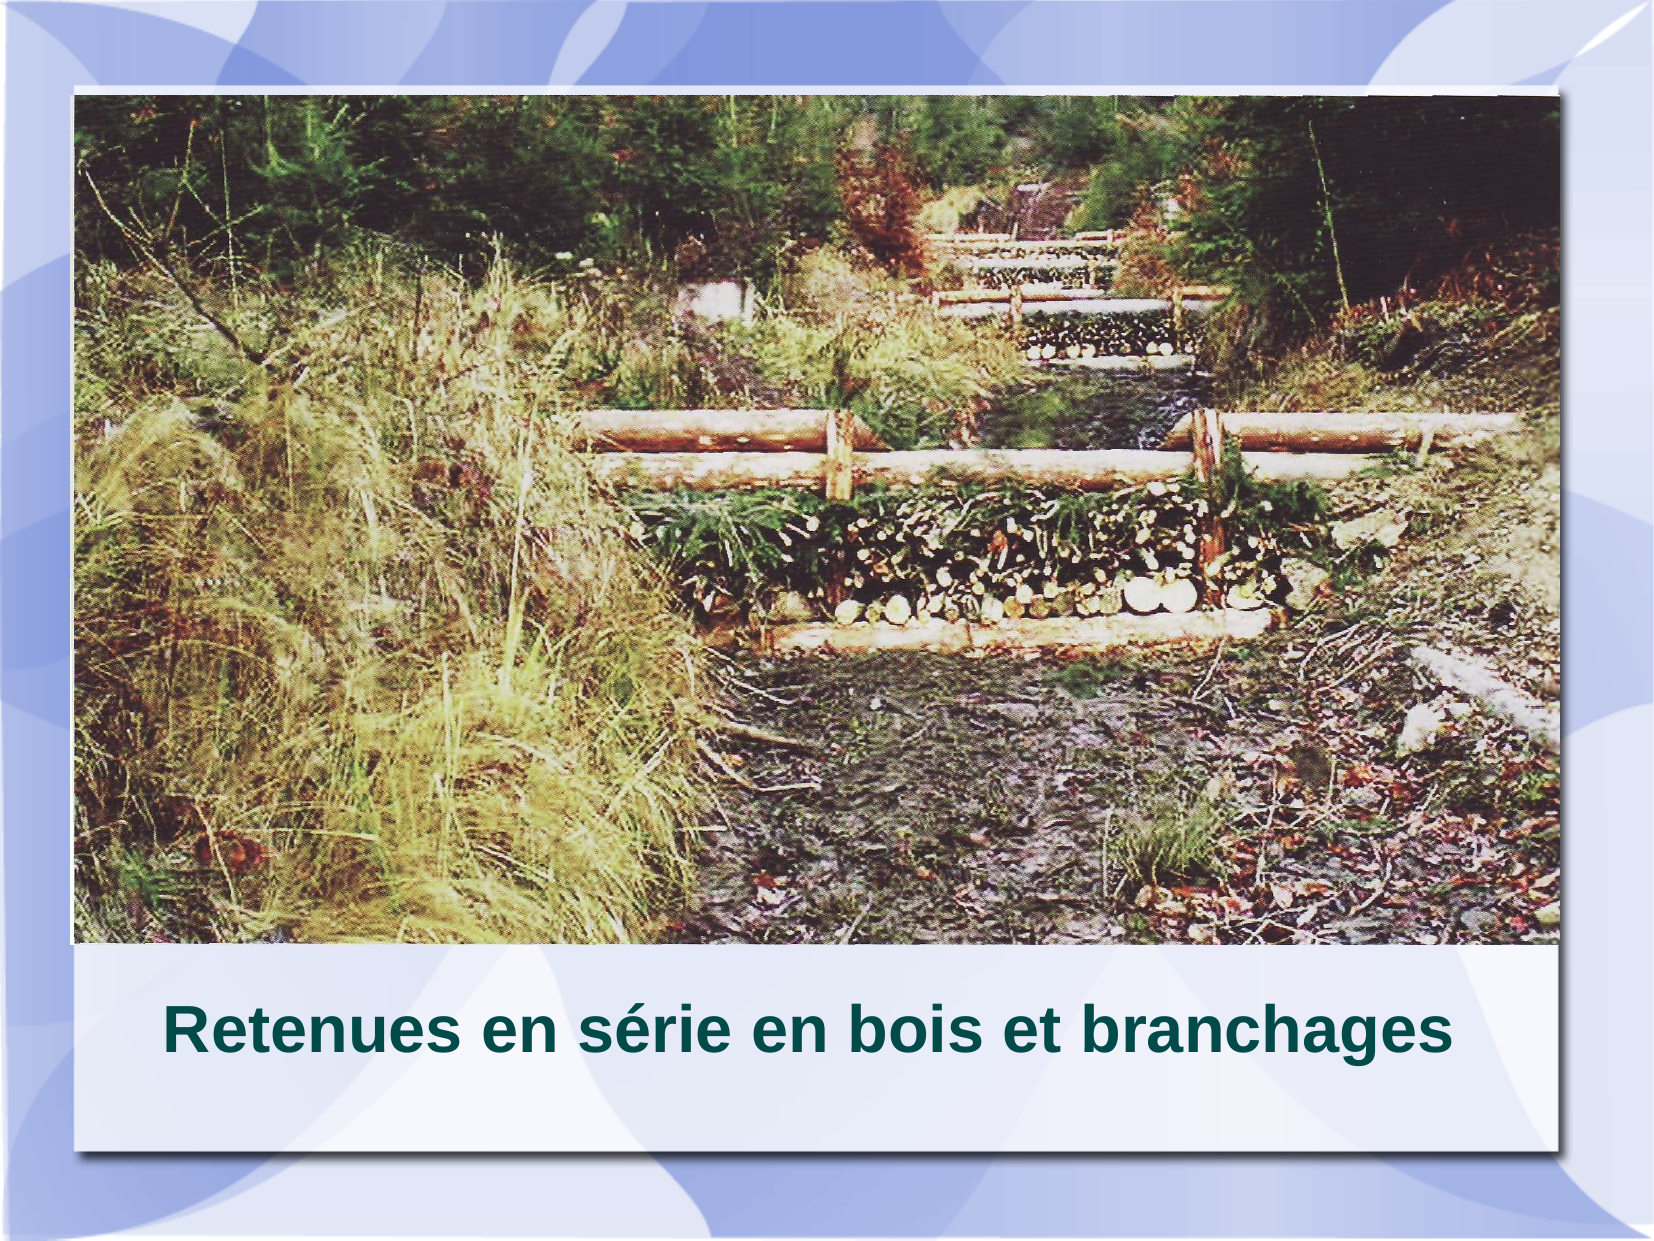

# Retenues en série en bois et branchages